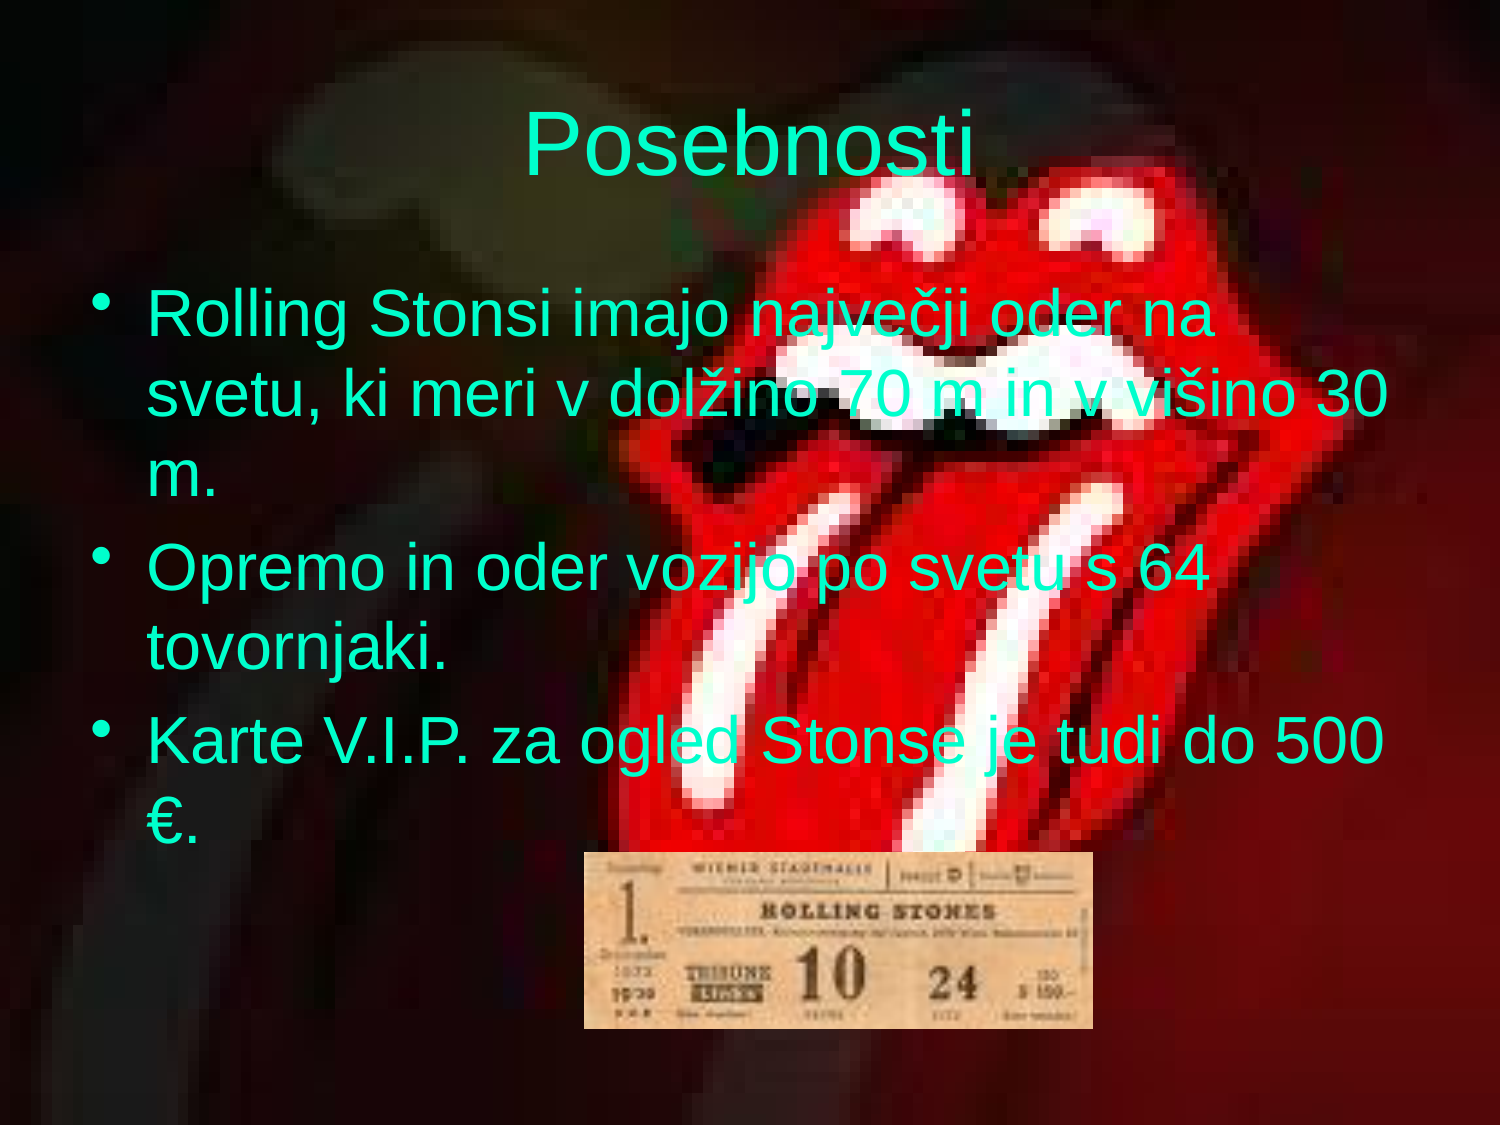

# Posebnosti
Rolling Stonsi imajo največji oder na svetu, ki meri v dolžino 70 m in v višino 30 m.
Opremo in oder vozijo po svetu s 64 tovornjaki.
Karte V.I.P. za ogled Stonse je tudi do 500 €.